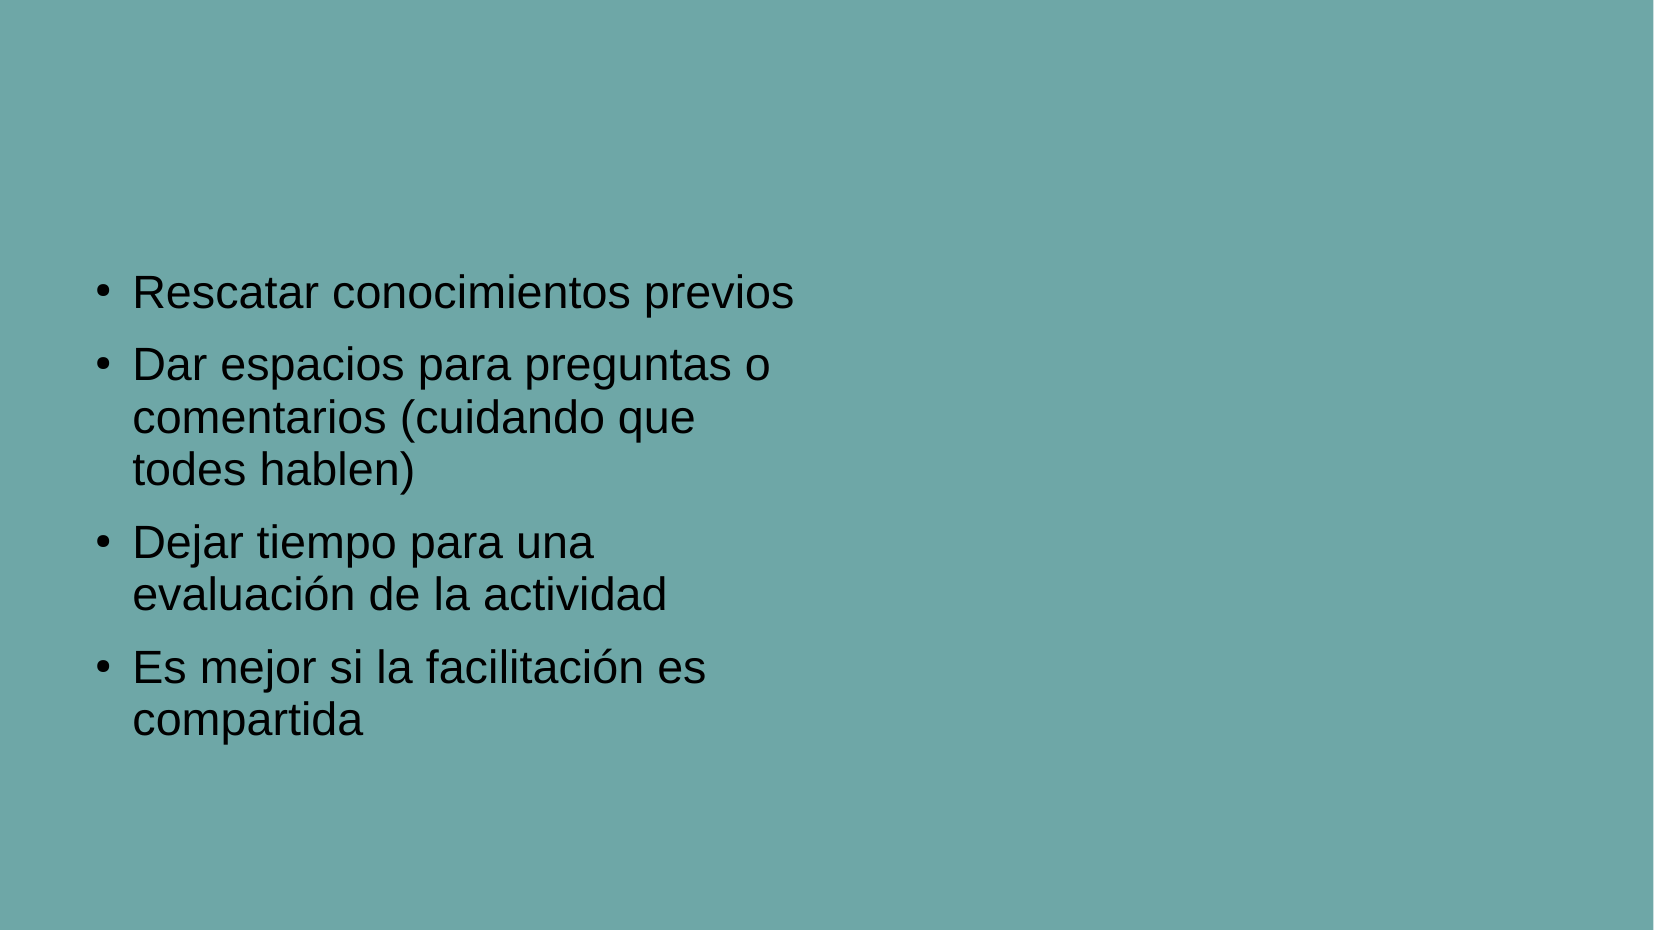

# Rescatar conocimientos previos
Dar espacios para preguntas o comentarios (cuidando que todes hablen)
Dejar tiempo para una evaluación de la actividad
Es mejor si la facilitación es compartida